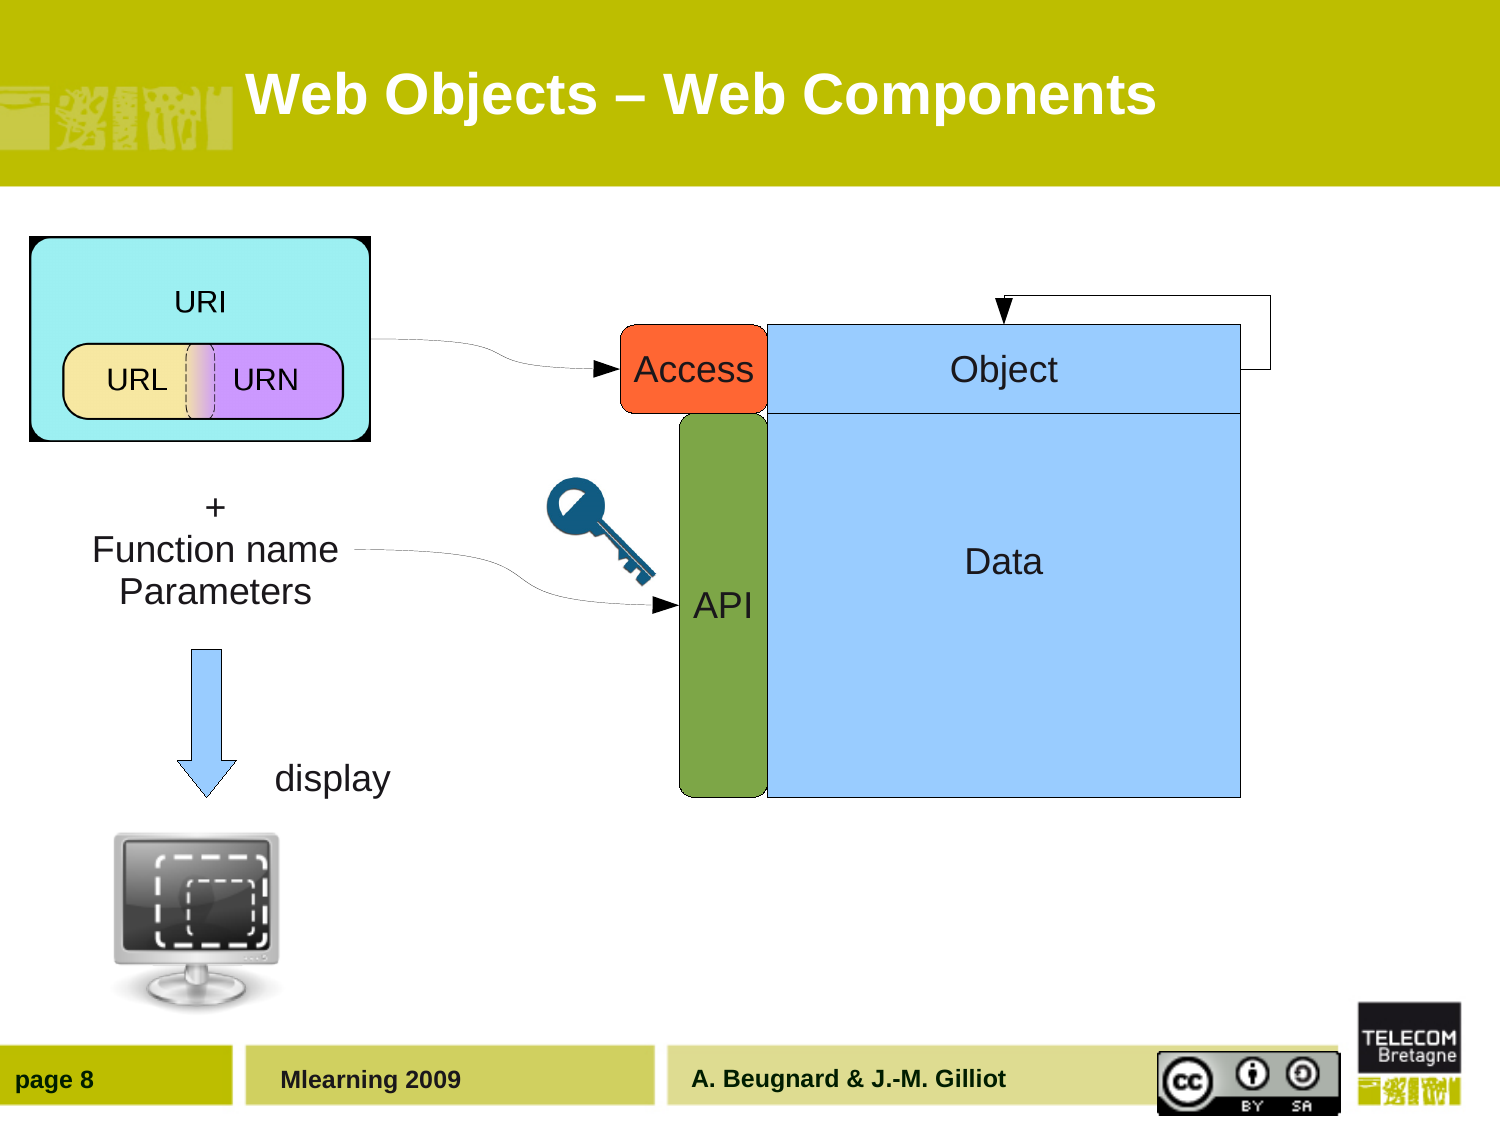

# Web Objects – Web Components
Access
Data
Object
API
+
Function name
Parameters
display
8